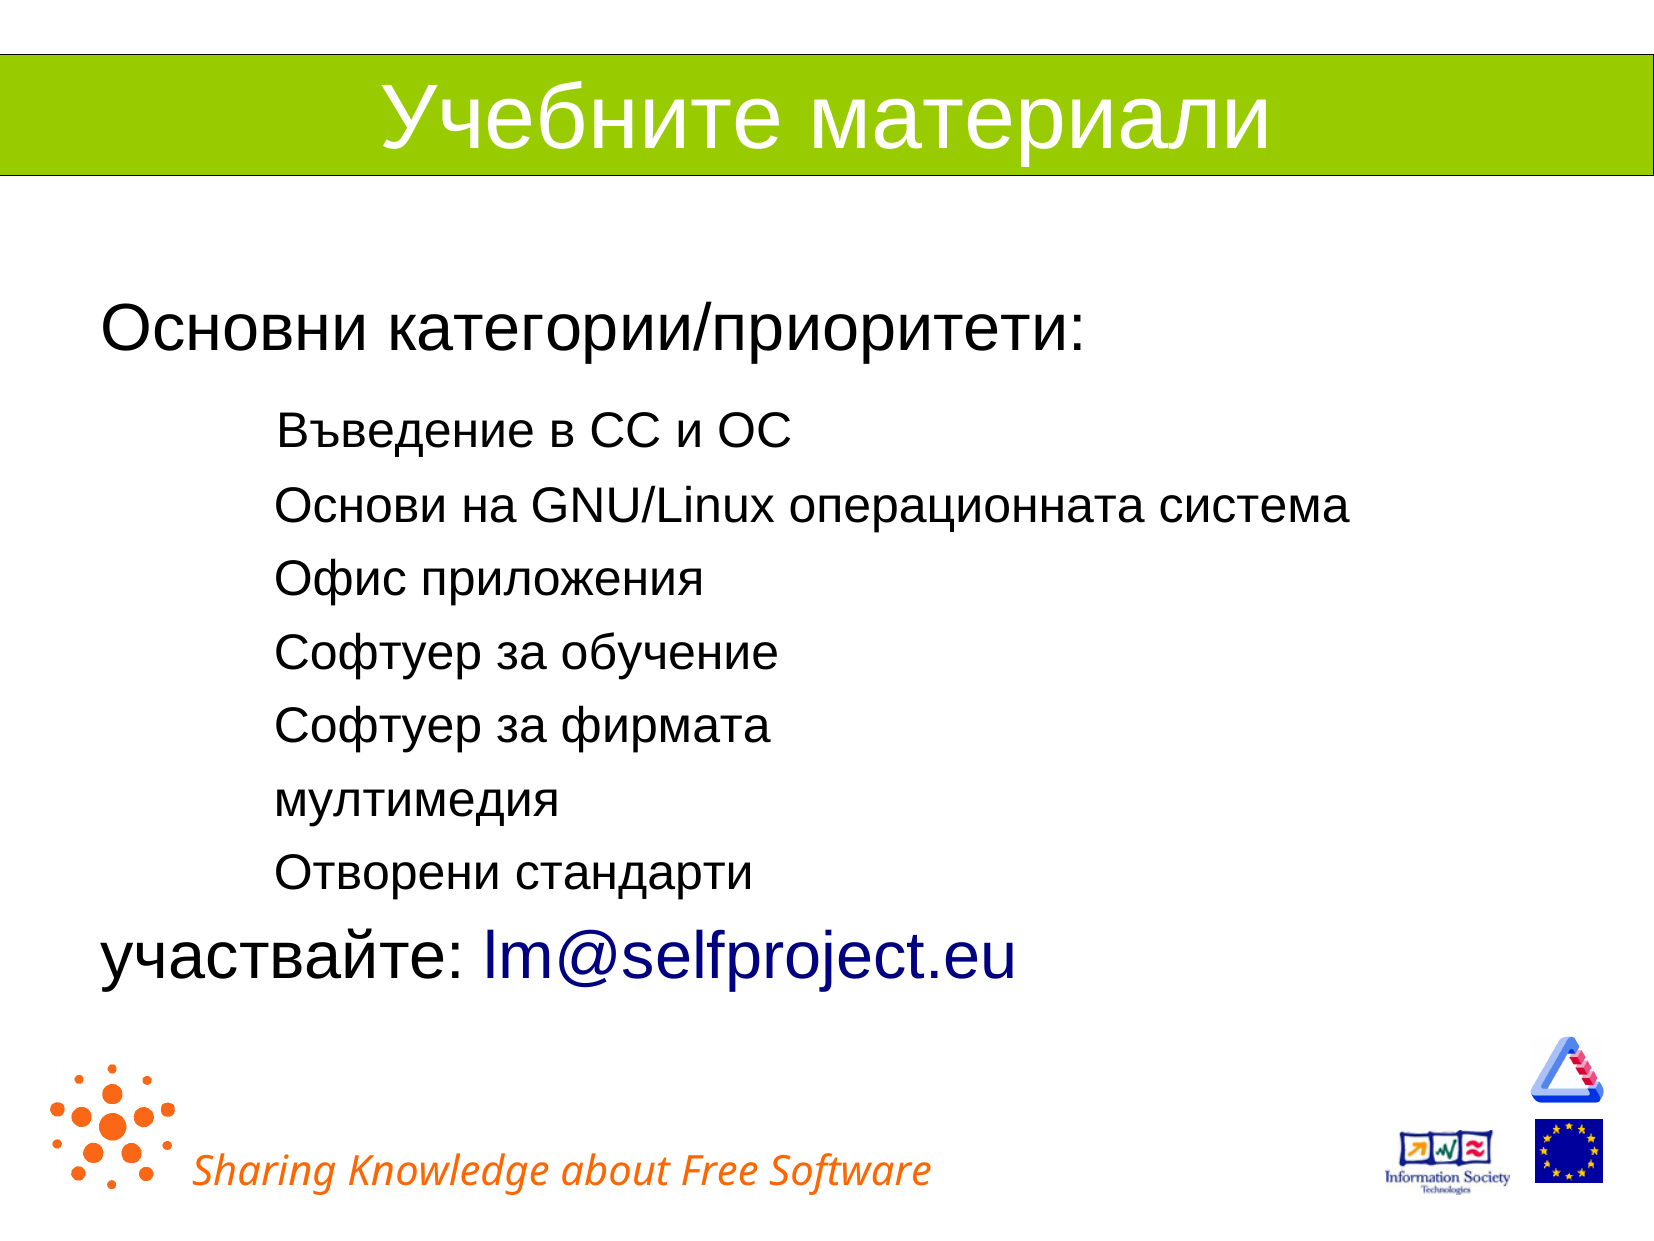

# Учебните материали
Основни категории/приоритети:
 Въведение в СС и ОС
 Основи на GNU/Linux операционната система
 Офис приложения
 Софтуер за обучение
 Софтуер за фирмата
 мултимедия
 Отворени стандарти
участвайте: lm@selfproject.eu